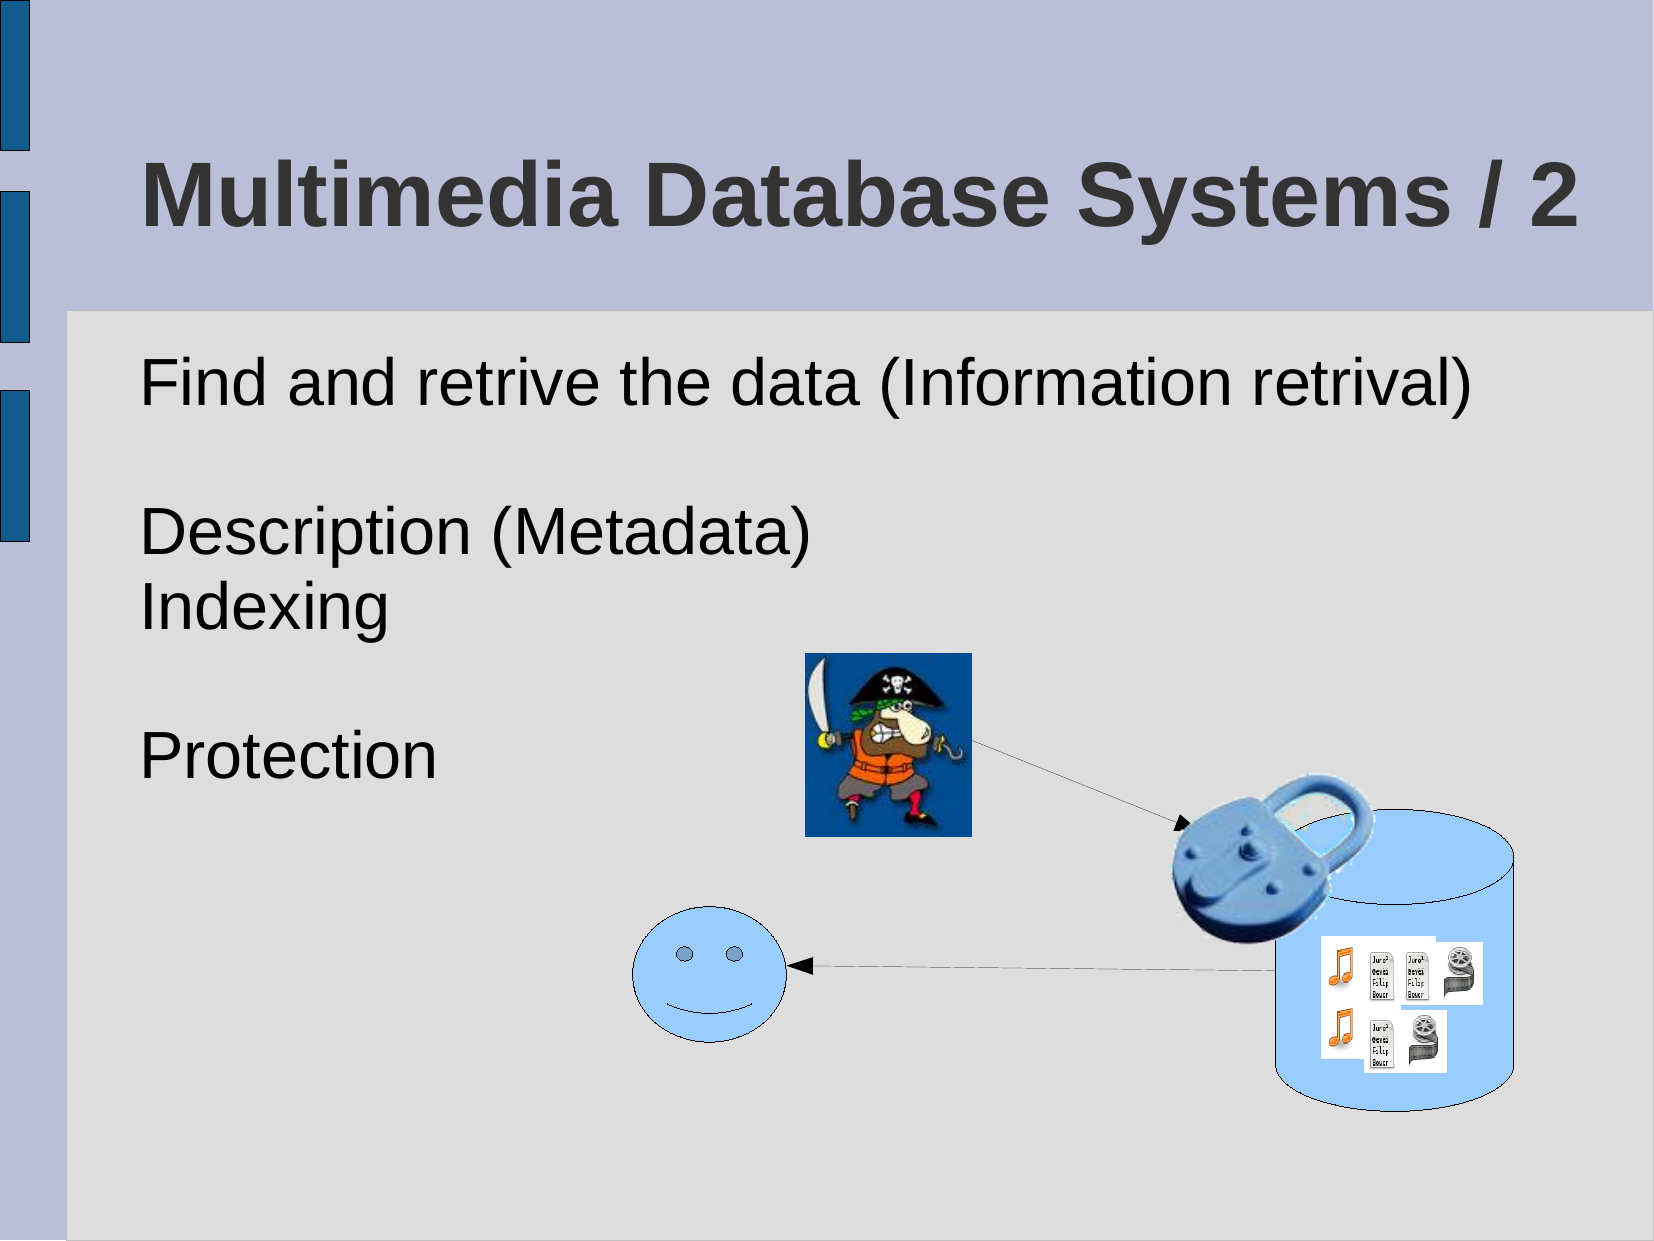

# Multimedia Database Systems / 2
Find and retrive the data (Information retrival)
Description (Metadata)
Indexing
Protection